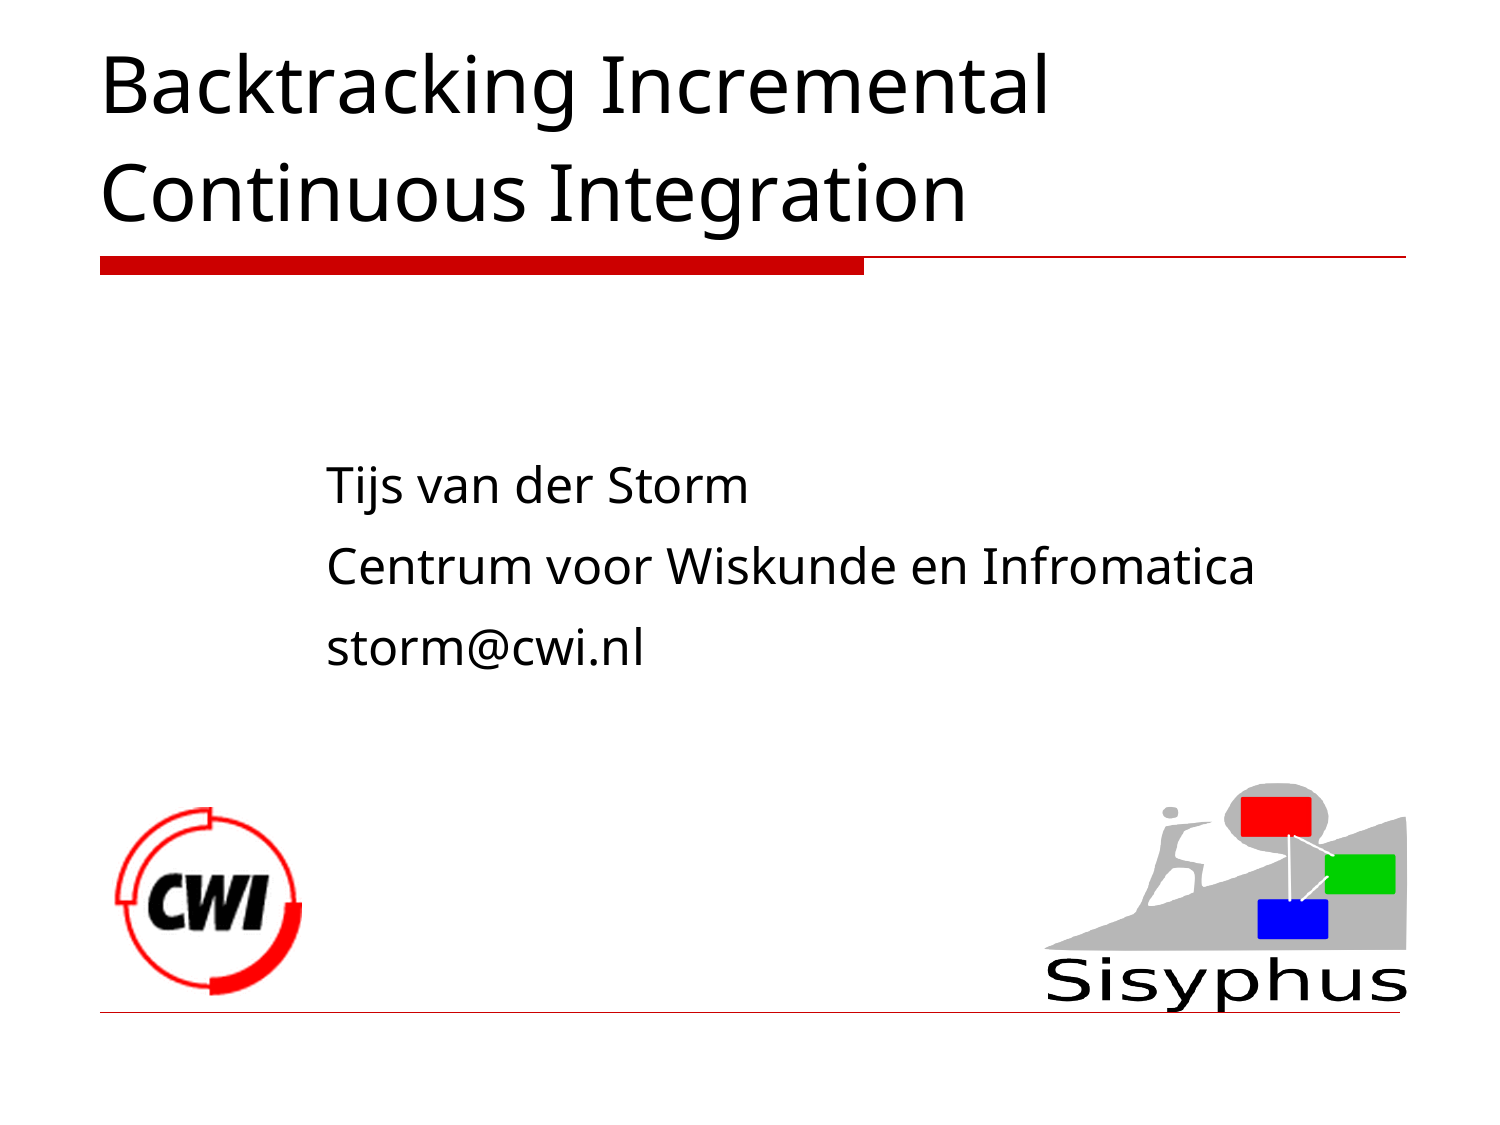

# Backtracking Incremental Continuous Integration
Tijs van der Storm
Centrum voor Wiskunde en Infromatica
storm@cwi.nl